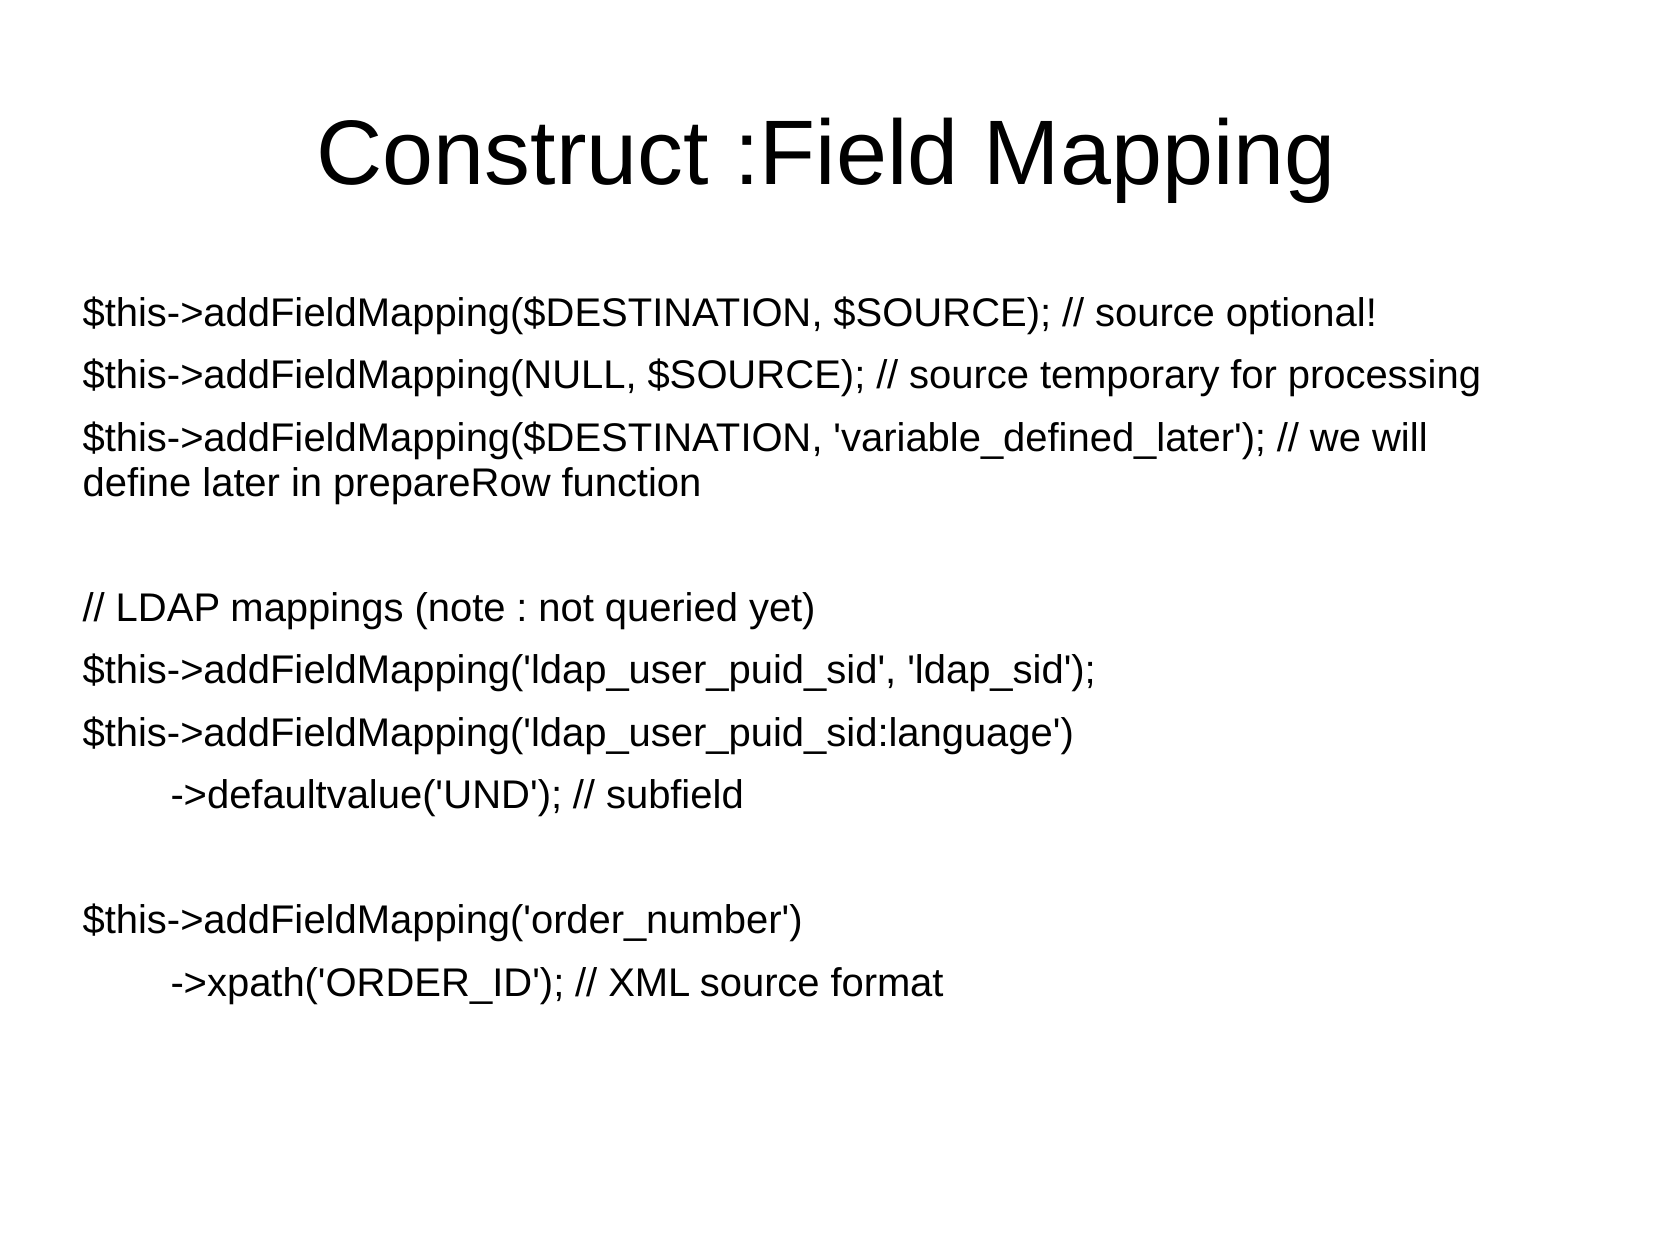

# Construct :Field Mapping
$this->addFieldMapping($DESTINATION, $SOURCE); // source optional!
$this->addFieldMapping(NULL, $SOURCE); // source temporary for processing
$this->addFieldMapping($DESTINATION, 'variable_defined_later'); // we will define later in prepareRow function
// LDAP mappings (note : not queried yet)
$this->addFieldMapping('ldap_user_puid_sid', 'ldap_sid');
$this->addFieldMapping('ldap_user_puid_sid:language')
 ->defaultvalue('UND'); // subfield
$this->addFieldMapping('order_number')
 ->xpath('ORDER_ID'); // XML source format